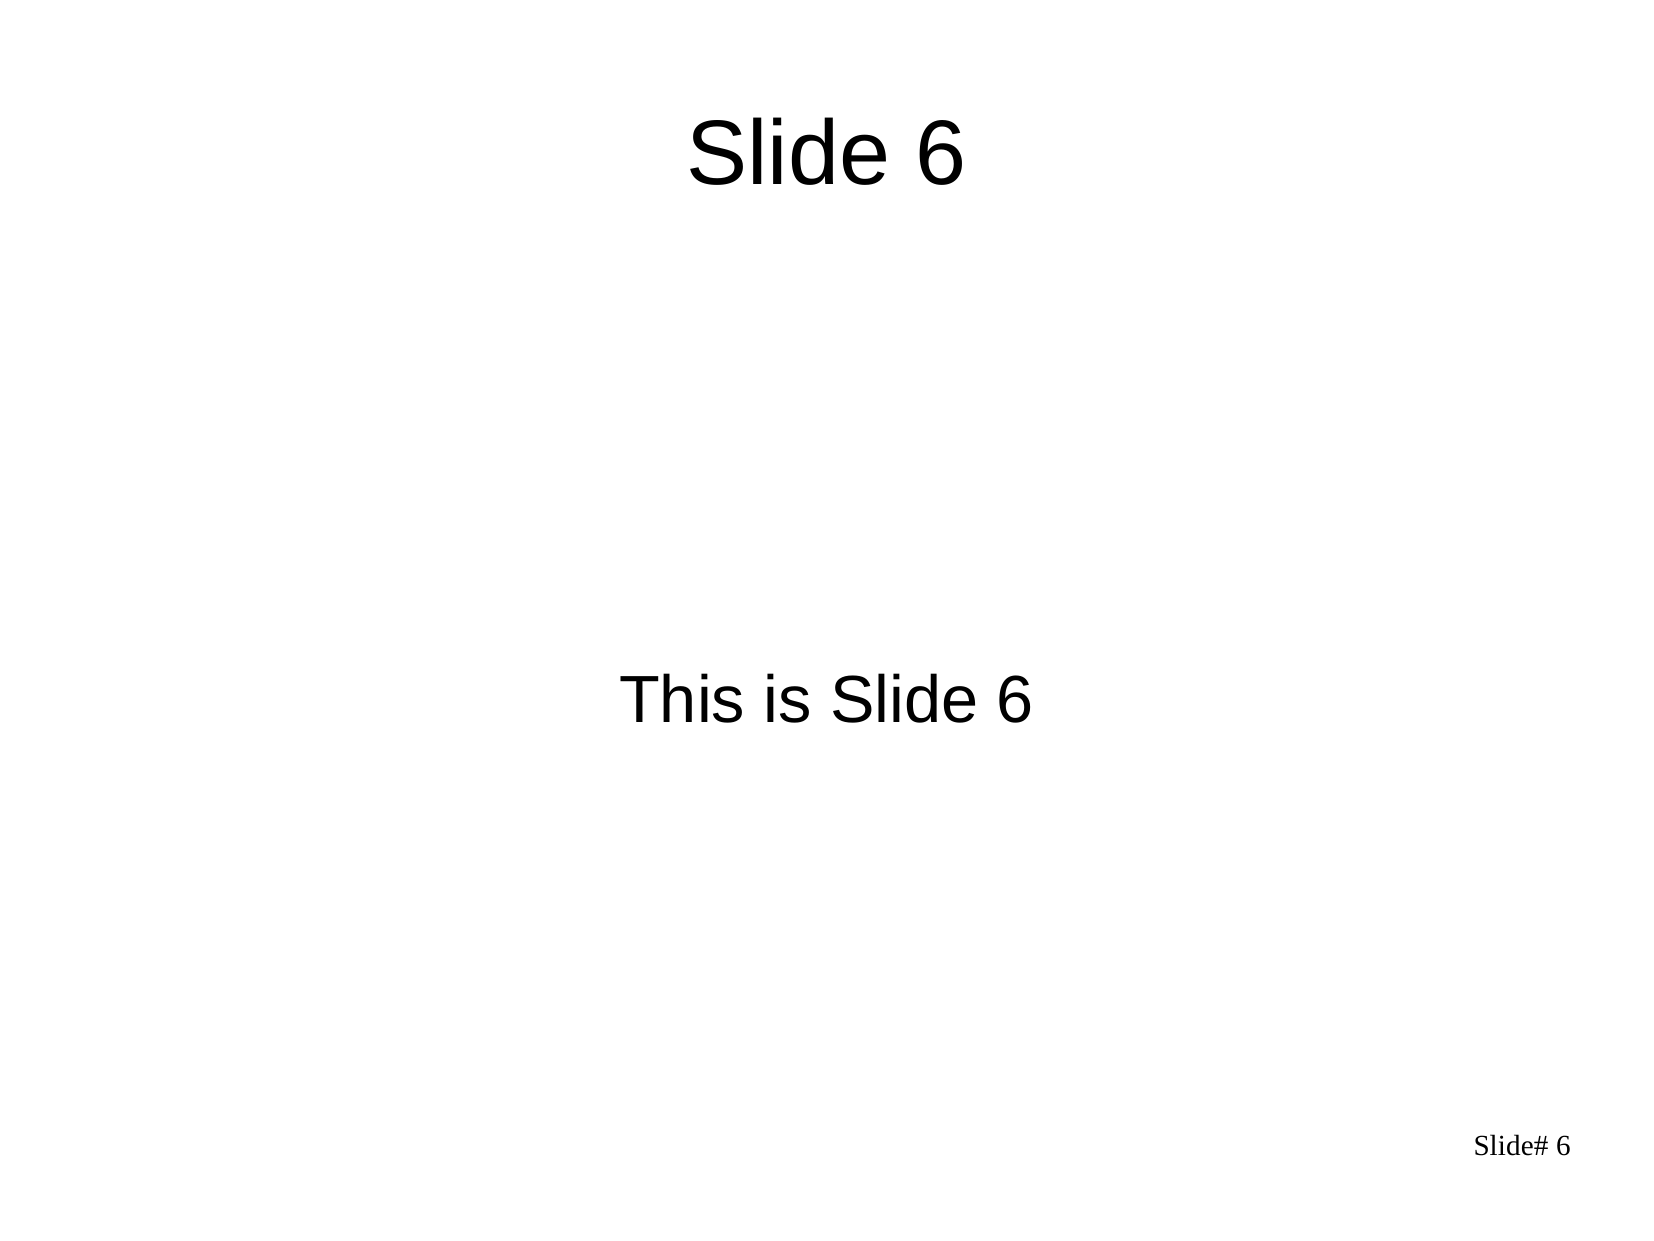

# Slide 6
This is Slide 6
6